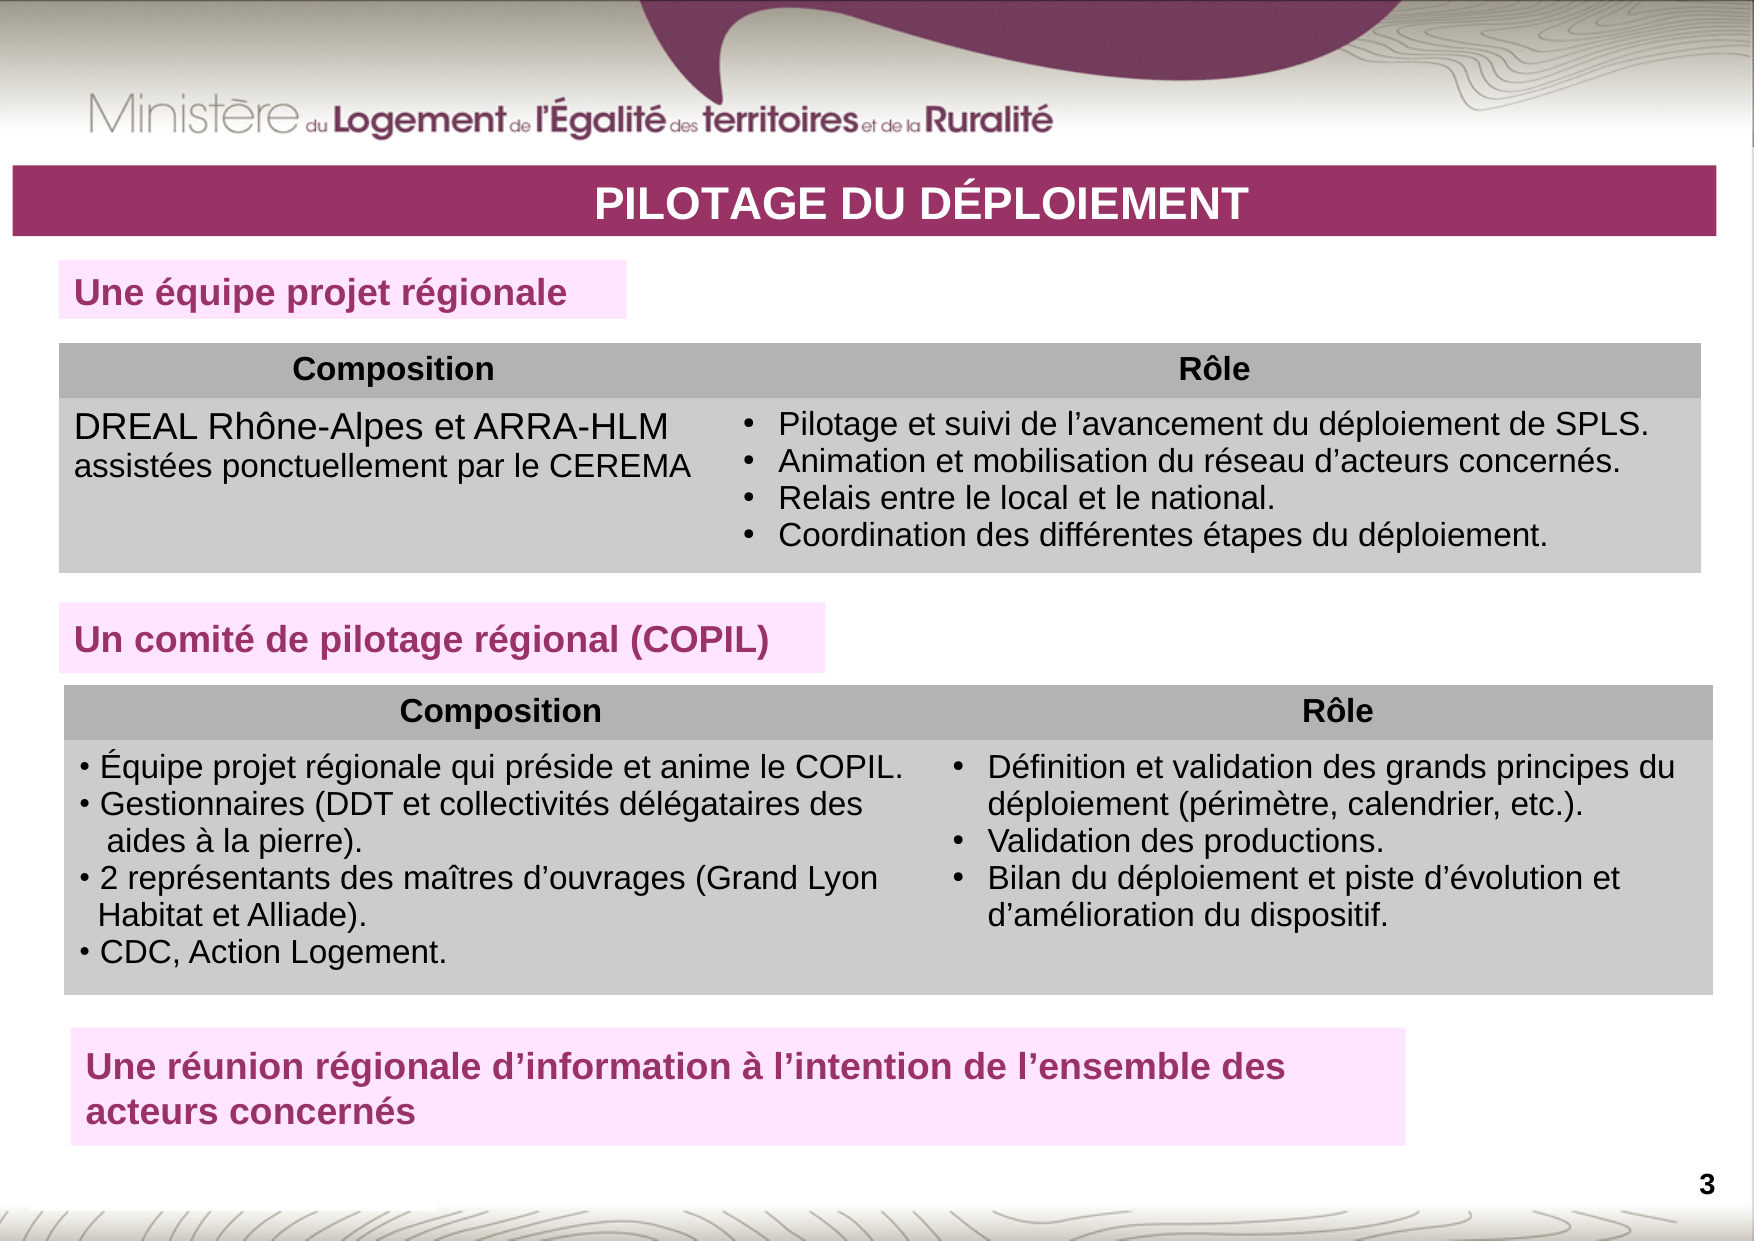

PILOTAGE DU DÉPLOIEMENT
Une équipe projet régionale
| Composition | Rôle |
| --- | --- |
| DREAL Rhône-Alpes et ARRA-HLM assistées ponctuellement par le CEREMA | Pilotage et suivi de l’avancement du déploiement de SPLS. Animation et mobilisation du réseau d’acteurs concernés. Relais entre le local et le national. Coordination des différentes étapes du déploiement. |
Un comité de pilotage régional (COPIL)
| Composition | Rôle |
| --- | --- |
| Équipe projet régionale qui préside et anime le COPIL. Gestionnaires (DDT et collectivités délégataires des aides à la pierre). 2 représentants des maîtres d’ouvrages (Grand Lyon Habitat et Alliade). CDC, Action Logement. | Définition et validation des grands principes du déploiement (périmètre, calendrier, etc.). Validation des productions. Bilan du déploiement et piste d’évolution et d’amélioration du dispositif. |
Une réunion régionale d’information à l’intention de l’ensemble des acteurs concernés